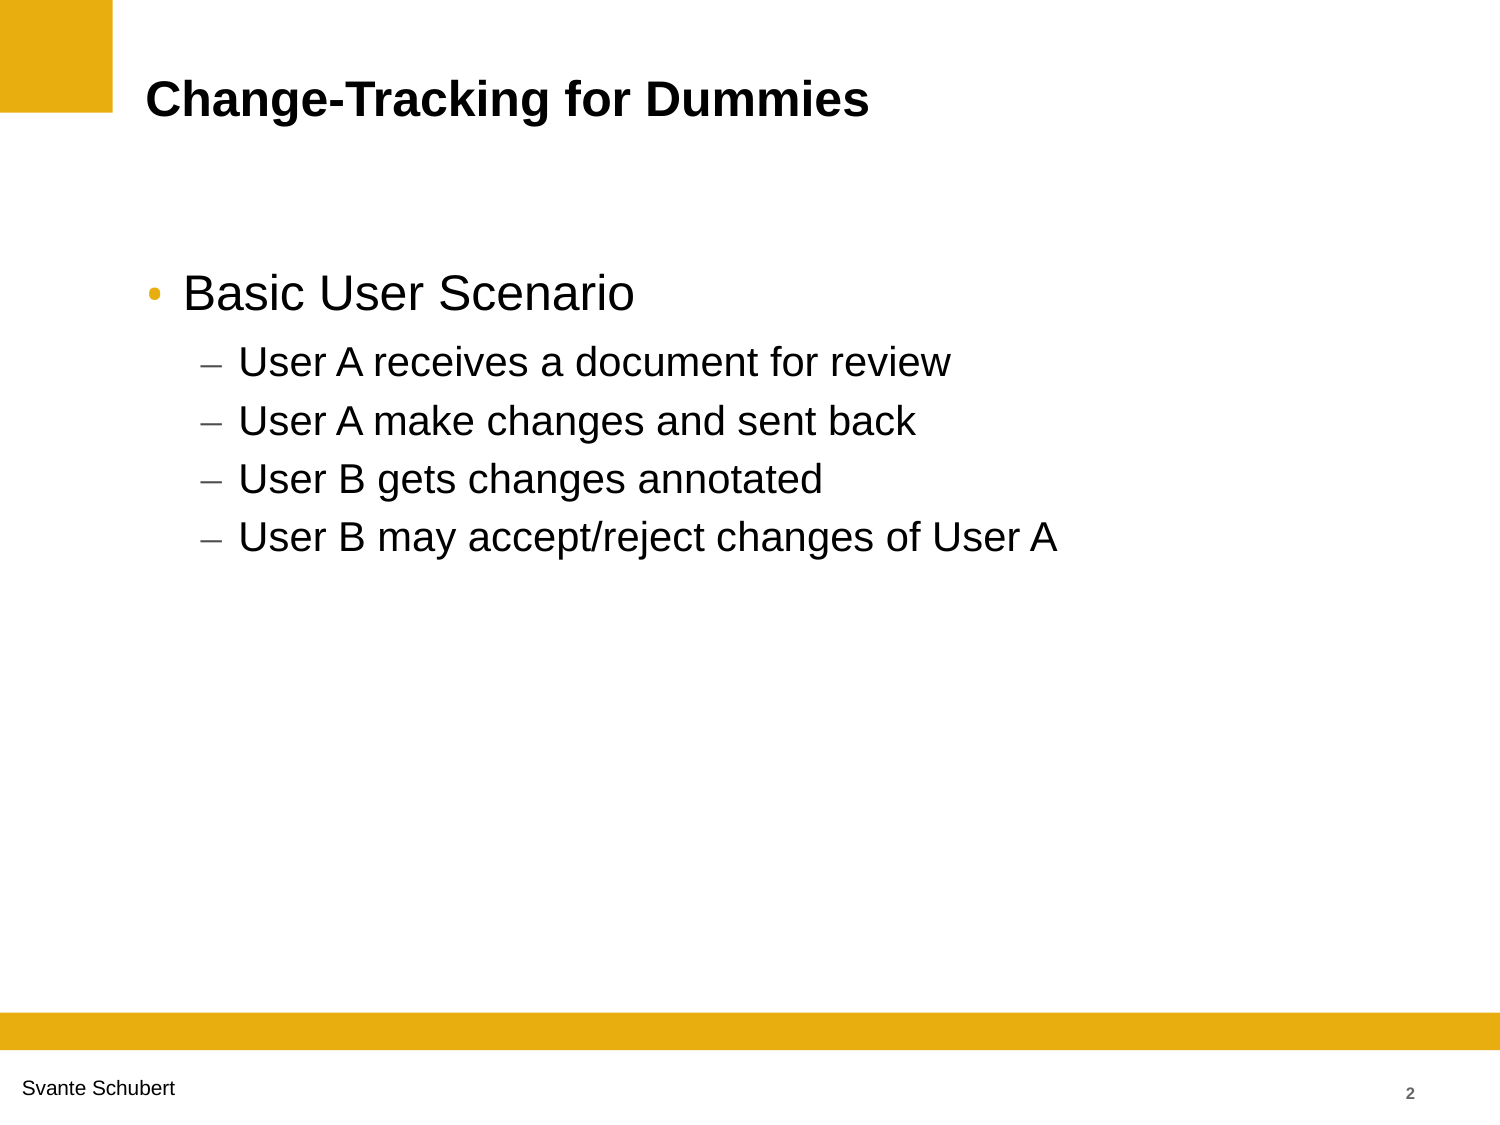

# Change-Tracking for Dummies
Basic User Scenario
User A receives a document for review
User A make changes and sent back
User B gets changes annotated
User B may accept/reject changes of User A
Svante Schubert